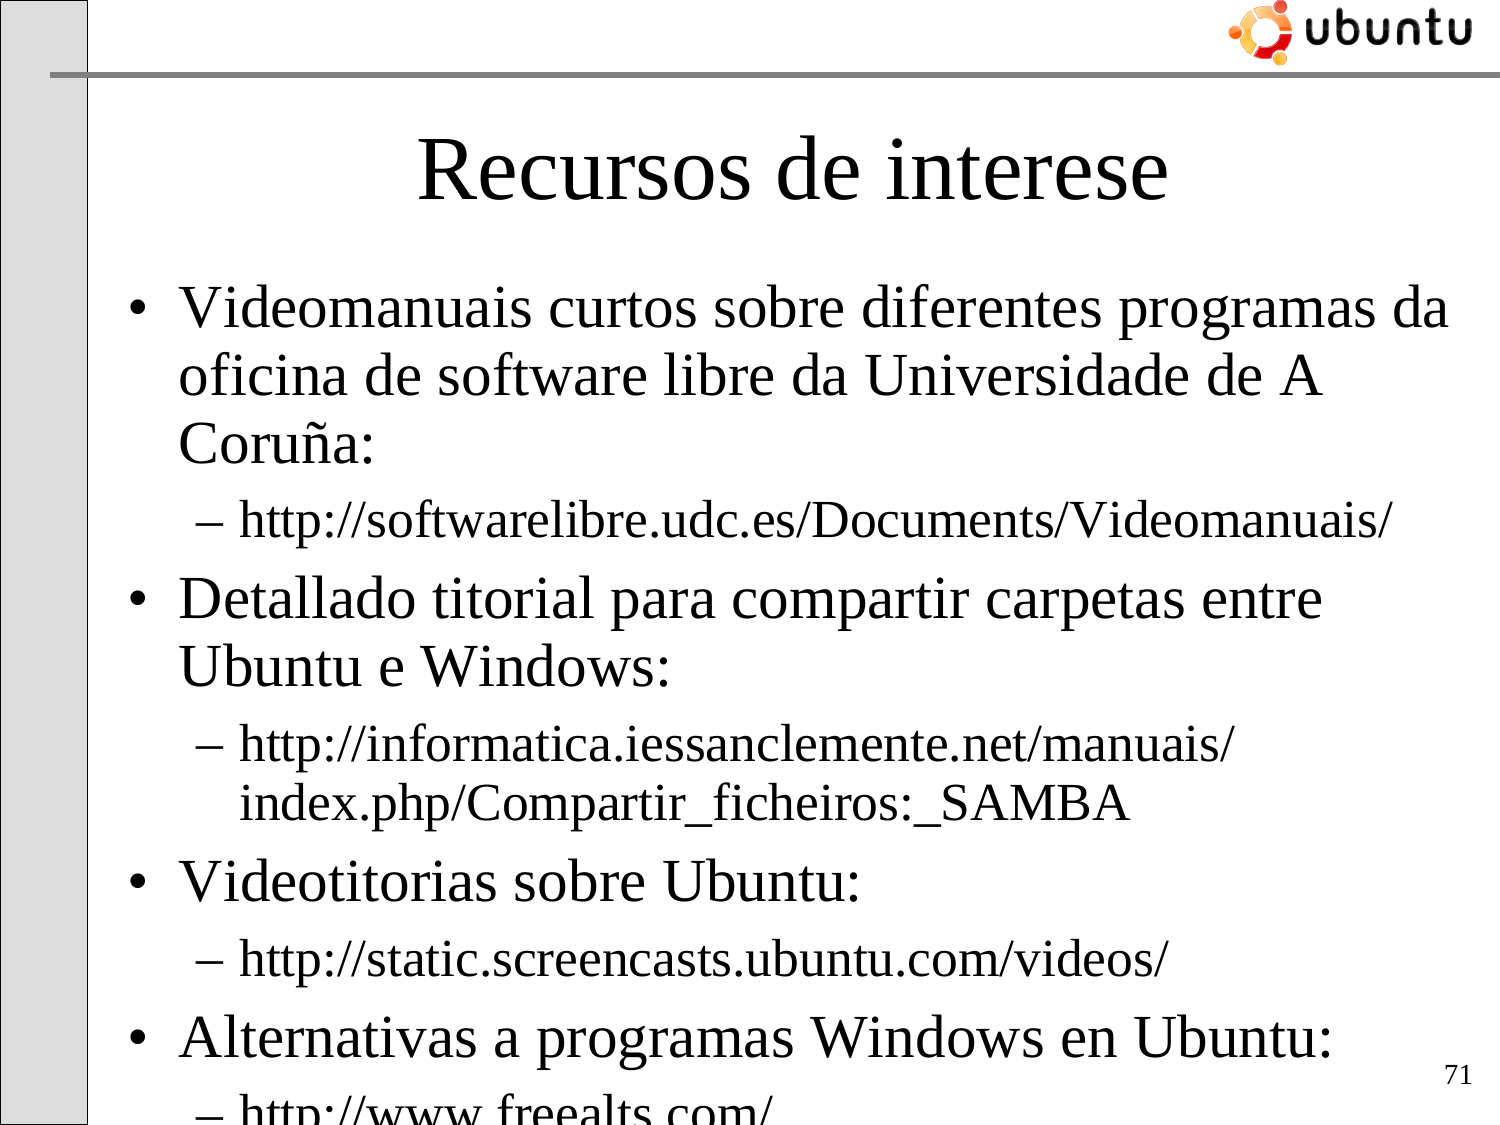

# Recursos de interese
Videomanuais curtos sobre diferentes programas da oficina de software libre da Universidade de A Coruña:
http://softwarelibre.udc.es/Documents/Videomanuais/
Detallado titorial para compartir carpetas entre Ubuntu e Windows:
http://informatica.iessanclemente.net/manuais/index.php/Compartir_ficheiros:_SAMBA
Videotitorias sobre Ubuntu:
http://static.screencasts.ubuntu.com/videos/
Alternativas a programas Windows en Ubuntu:
http://www.freealts.com/
71